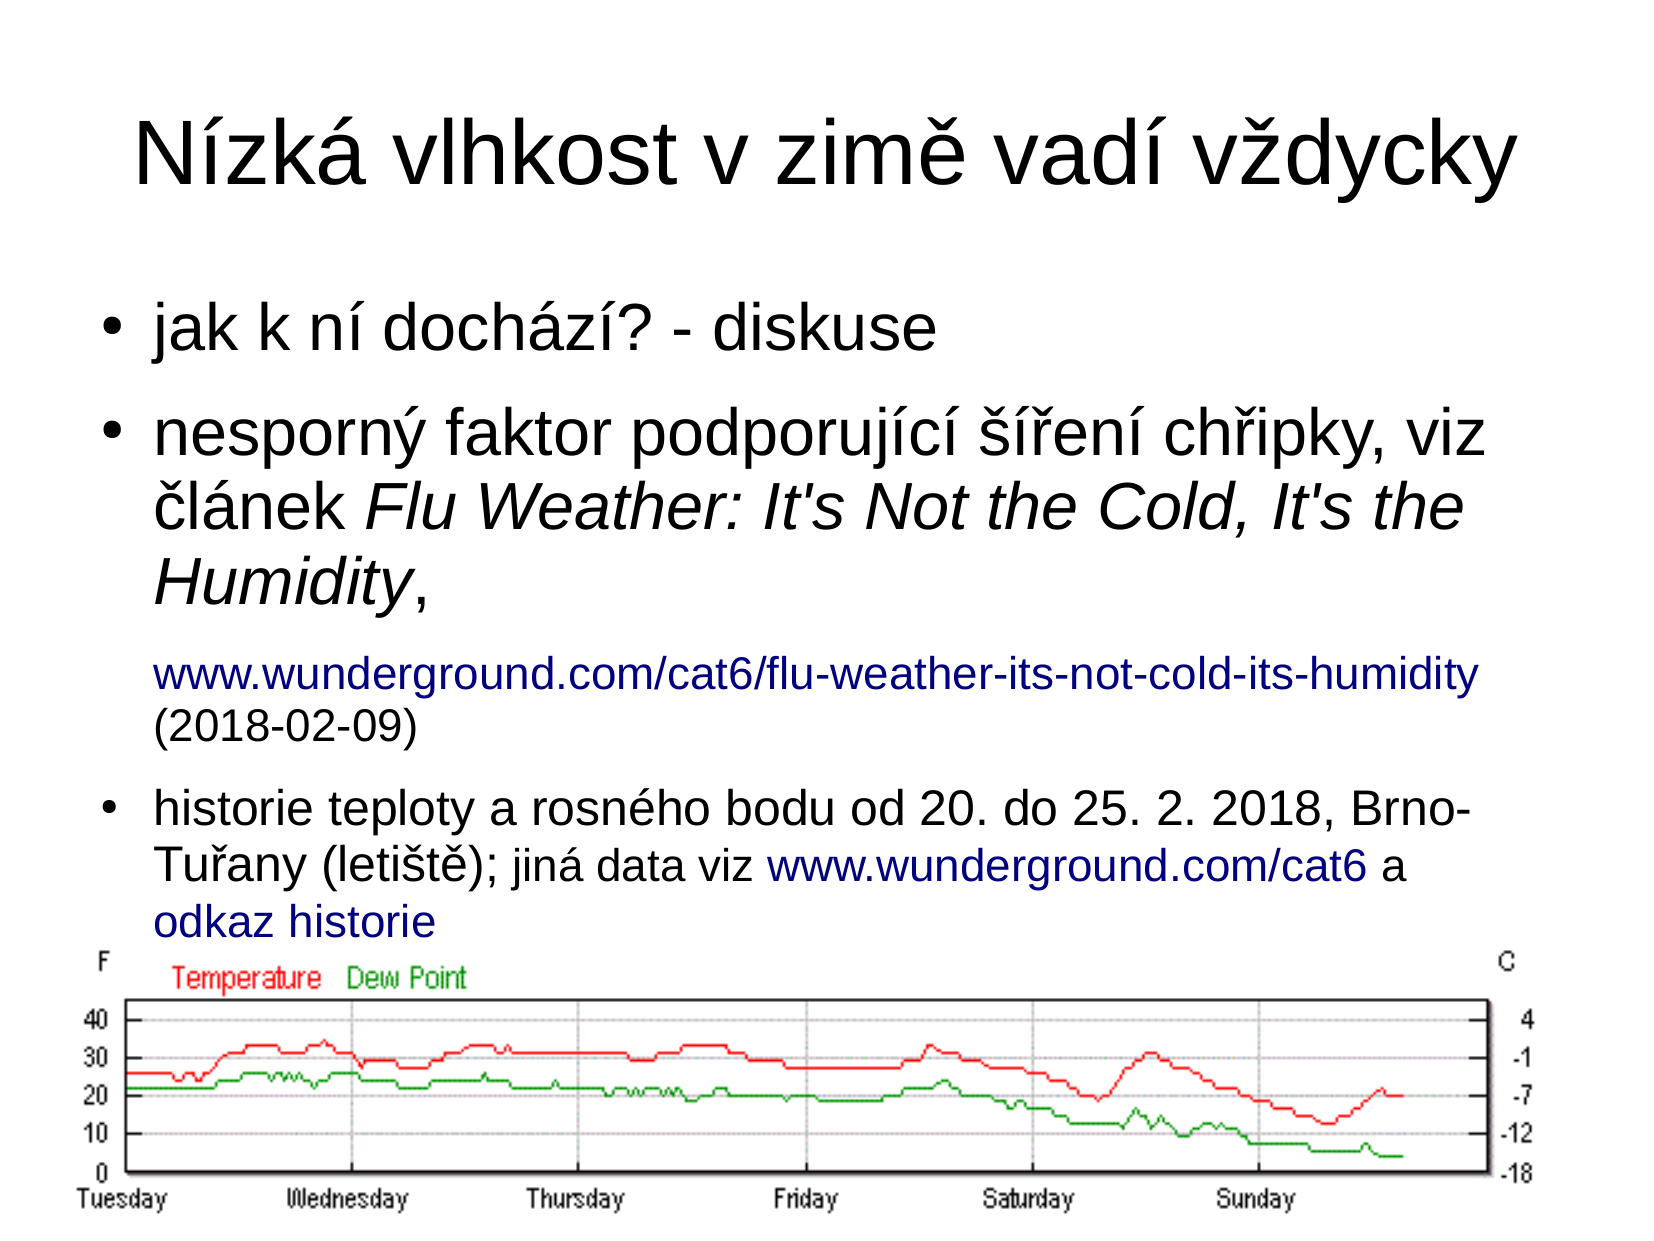

# Nízká vlhkost v zimě vadí vždycky
jak k ní dochází? - diskuse
nesporný faktor podporující šíření chřipky, viz článek Flu Weather: It's Not the Cold, It's the Humidity,
www.wunderground.com/cat6/flu-weather-its-not-cold-its-humidity (2018-02-09)
historie teploty a rosného bodu od 20. do 25. 2. 2018, Brno-Tuřany (letiště); jiná data viz www.wunderground.com/cat6 a odkaz historie